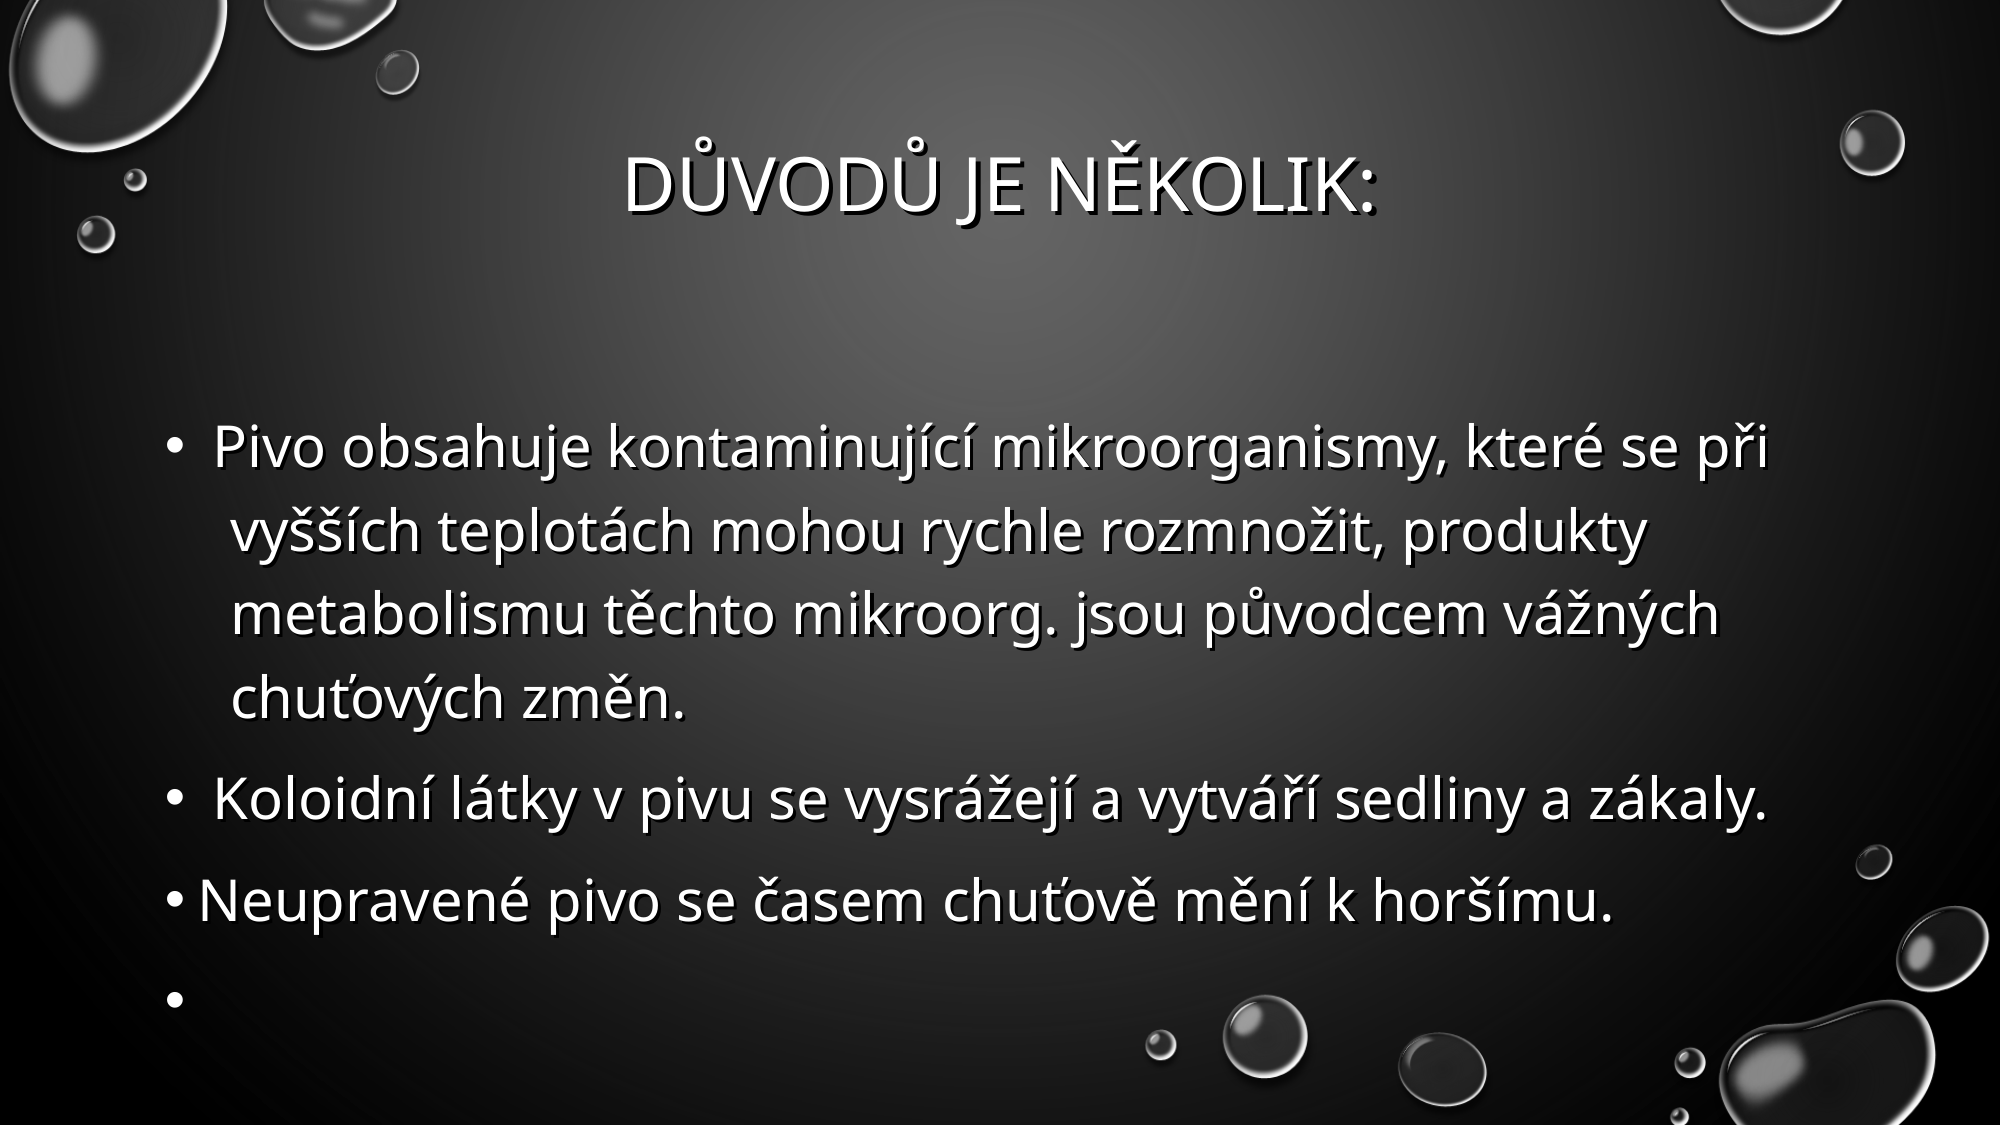

# Důvodů je několik:
 Pivo obsahuje kontaminující mikroorganismy, které se při vyšších teplotách mohou rychle rozmnožit, produkty metabolismu těchto mikroorg. jsou původcem vážných chuťových změn.
 Koloidní látky v pivu se vysrážejí a vytváří sedliny a zákaly.
Neupravené pivo se časem chuťově mění k horšímu.